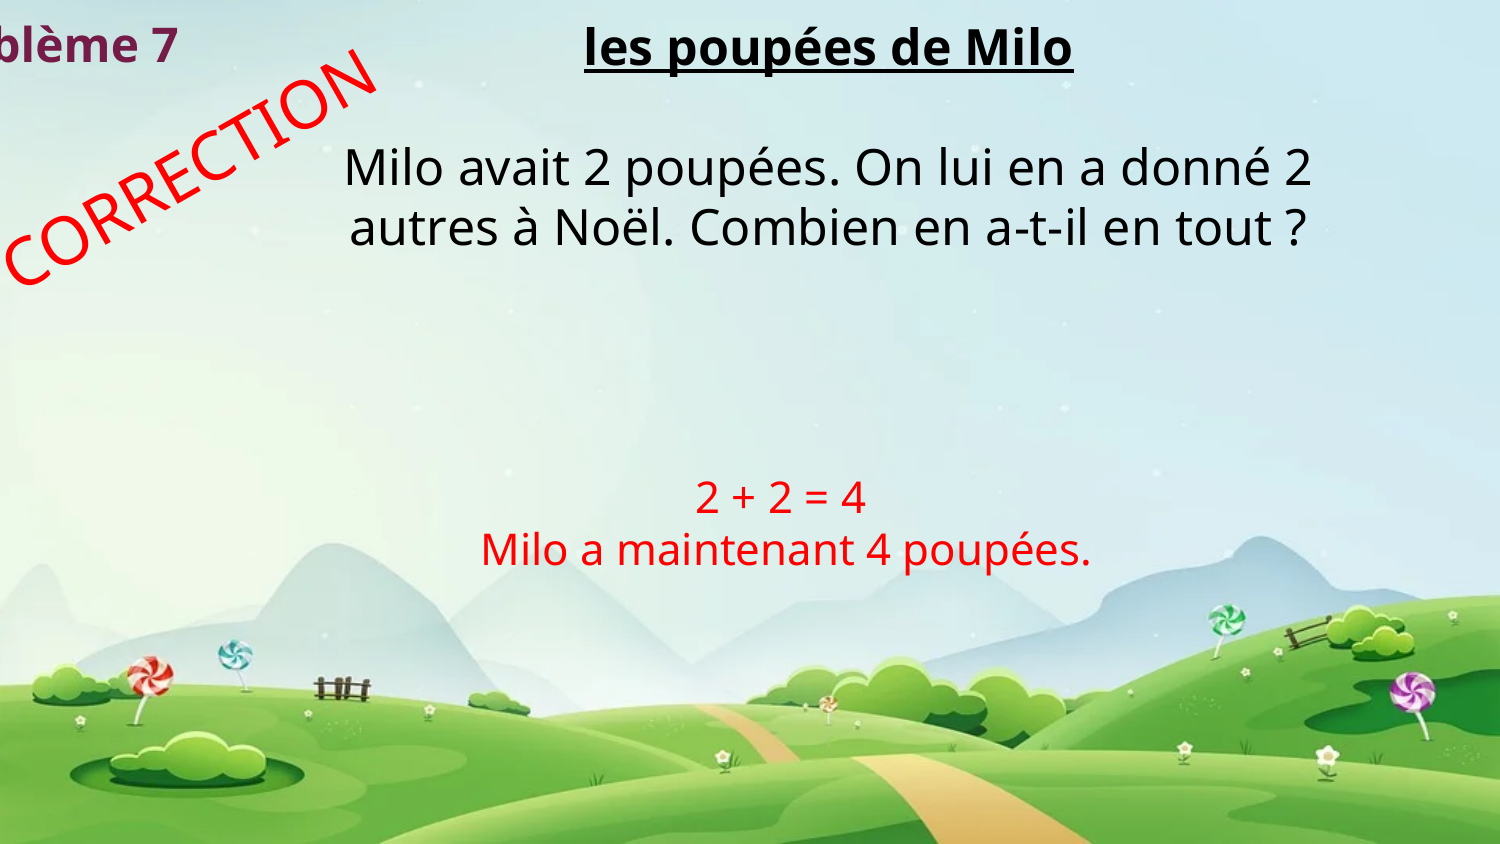

Problème 7
les poupées de Milo
Milo avait 2 poupées. On lui en a donné 2 autres à Noël. Combien en a-t-il en tout ?
CORRECTION
2 + 2 = 4
Milo a maintenant 4 poupées.